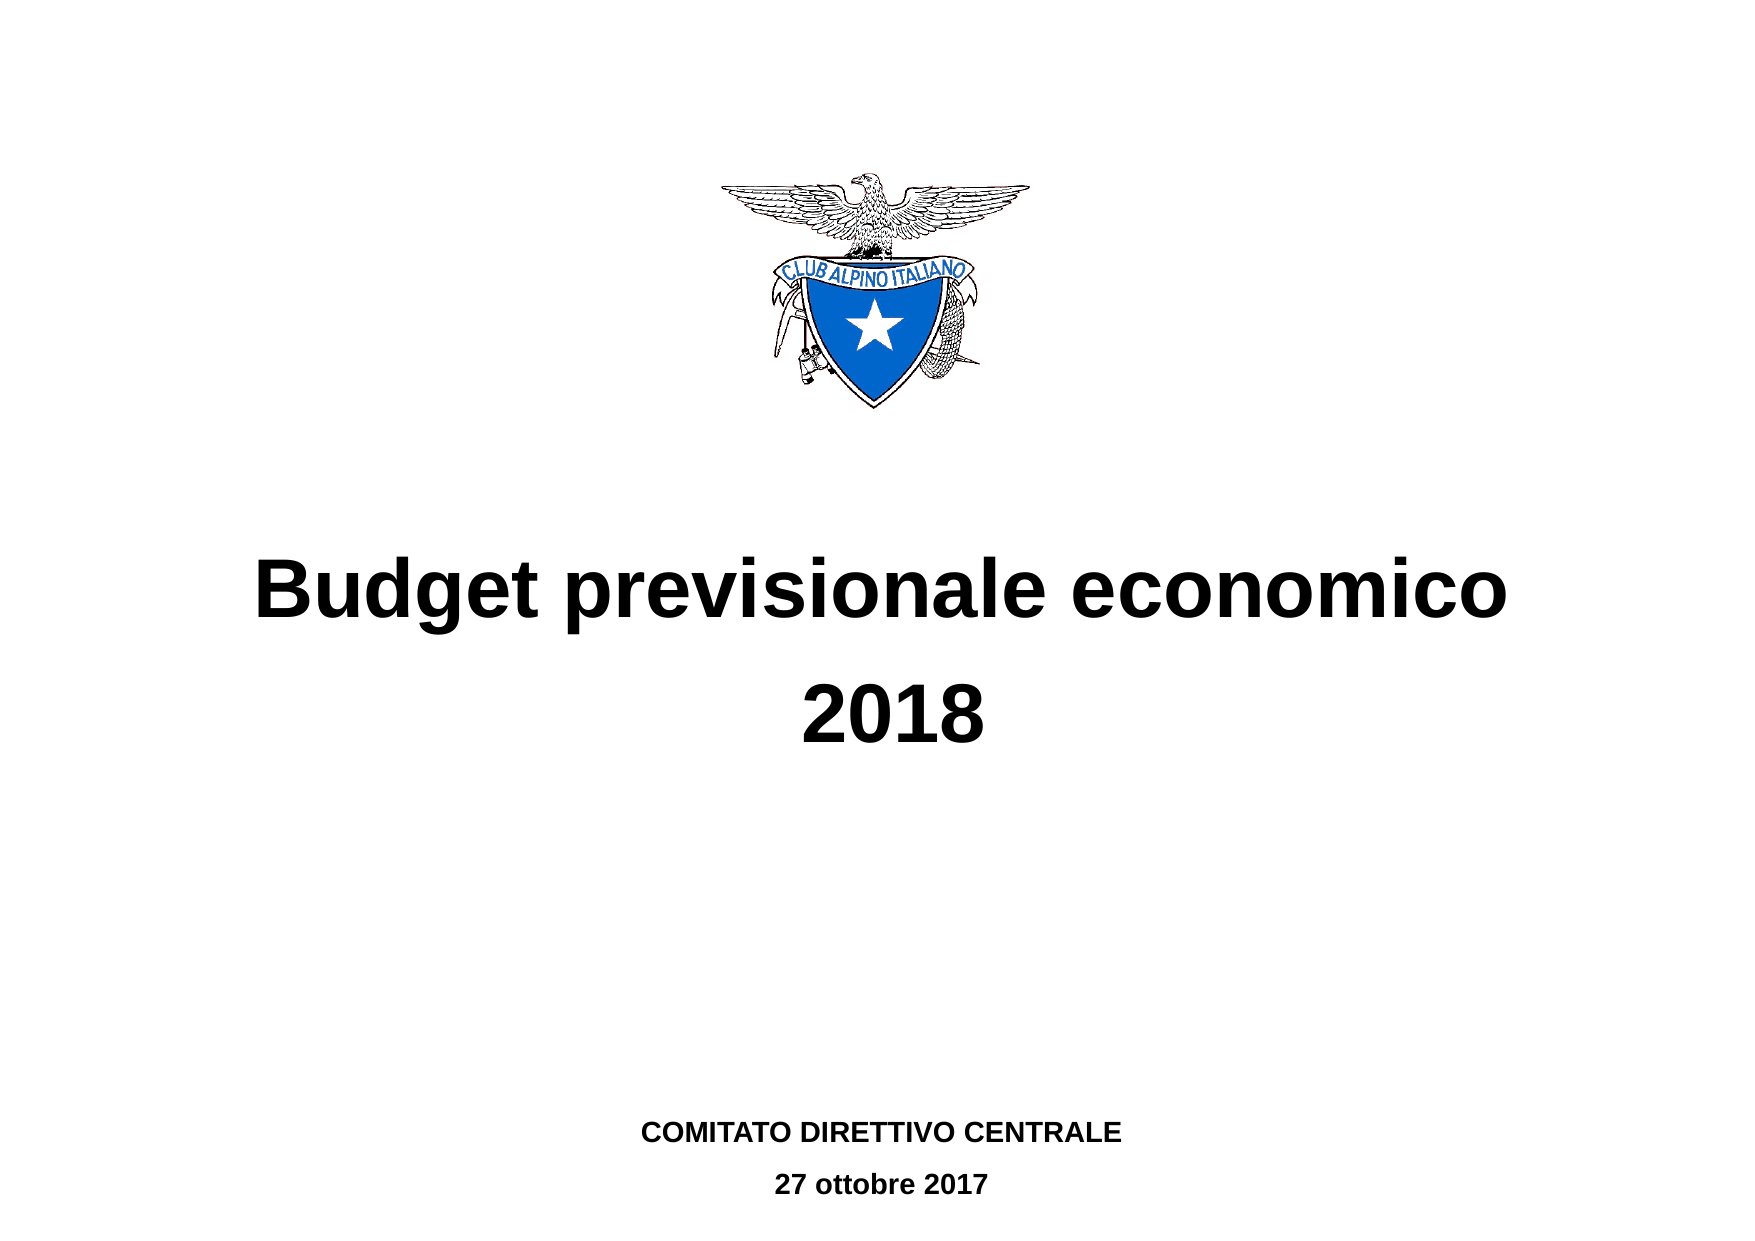

Budget previsionale economico
 2018
COMITATO DIRETTIVO CENTRALE
27 ottobre 2017